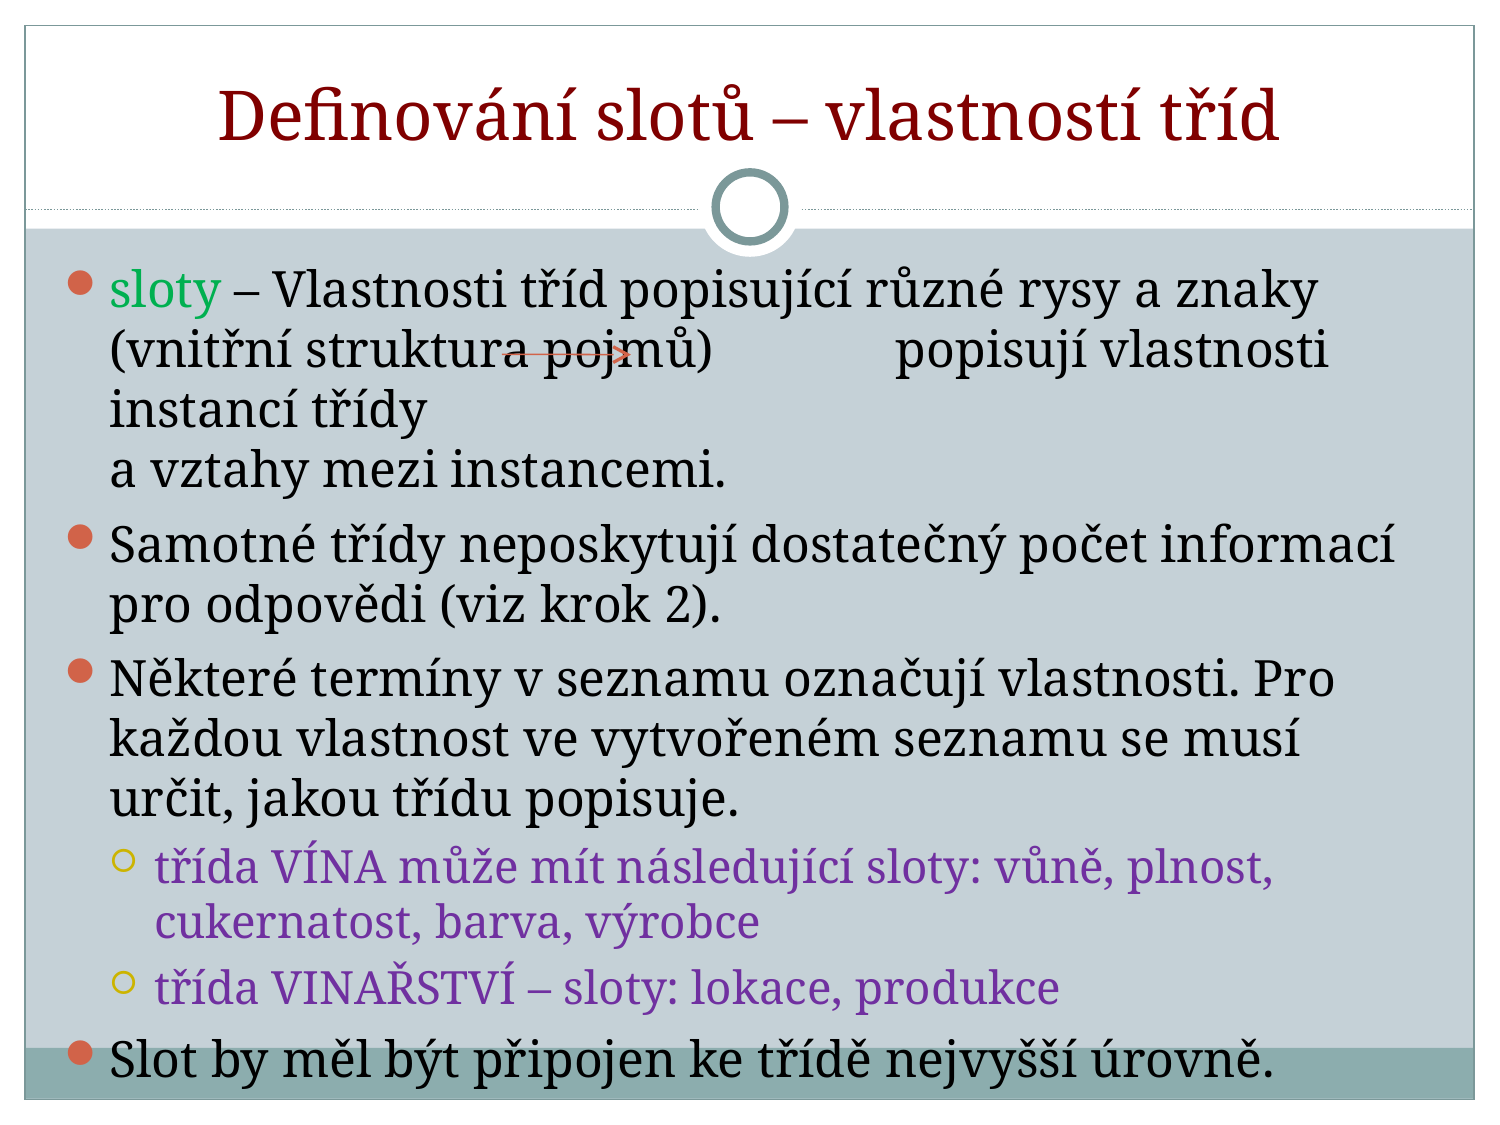

# Definování slotů – vlastností tříd
sloty – Vlastnosti tříd popisující různé rysy a znaky (vnitřní struktura pojmů) popisují vlastnosti instancí třídy
a vztahy mezi instancemi.
Samotné třídy neposkytují dostatečný počet informací pro odpovědi (viz krok 2).
Některé termíny v seznamu označují vlastnosti. Pro každou vlastnost ve vytvořeném seznamu se musí určit, jakou třídu popisuje.
třída VÍNA může mít následující sloty: vůně, plnost, cukernatost, barva, výrobce
třída VINAŘSTVÍ – sloty: lokace, produkce
Slot by měl být připojen ke třídě nejvyšší úrovně.